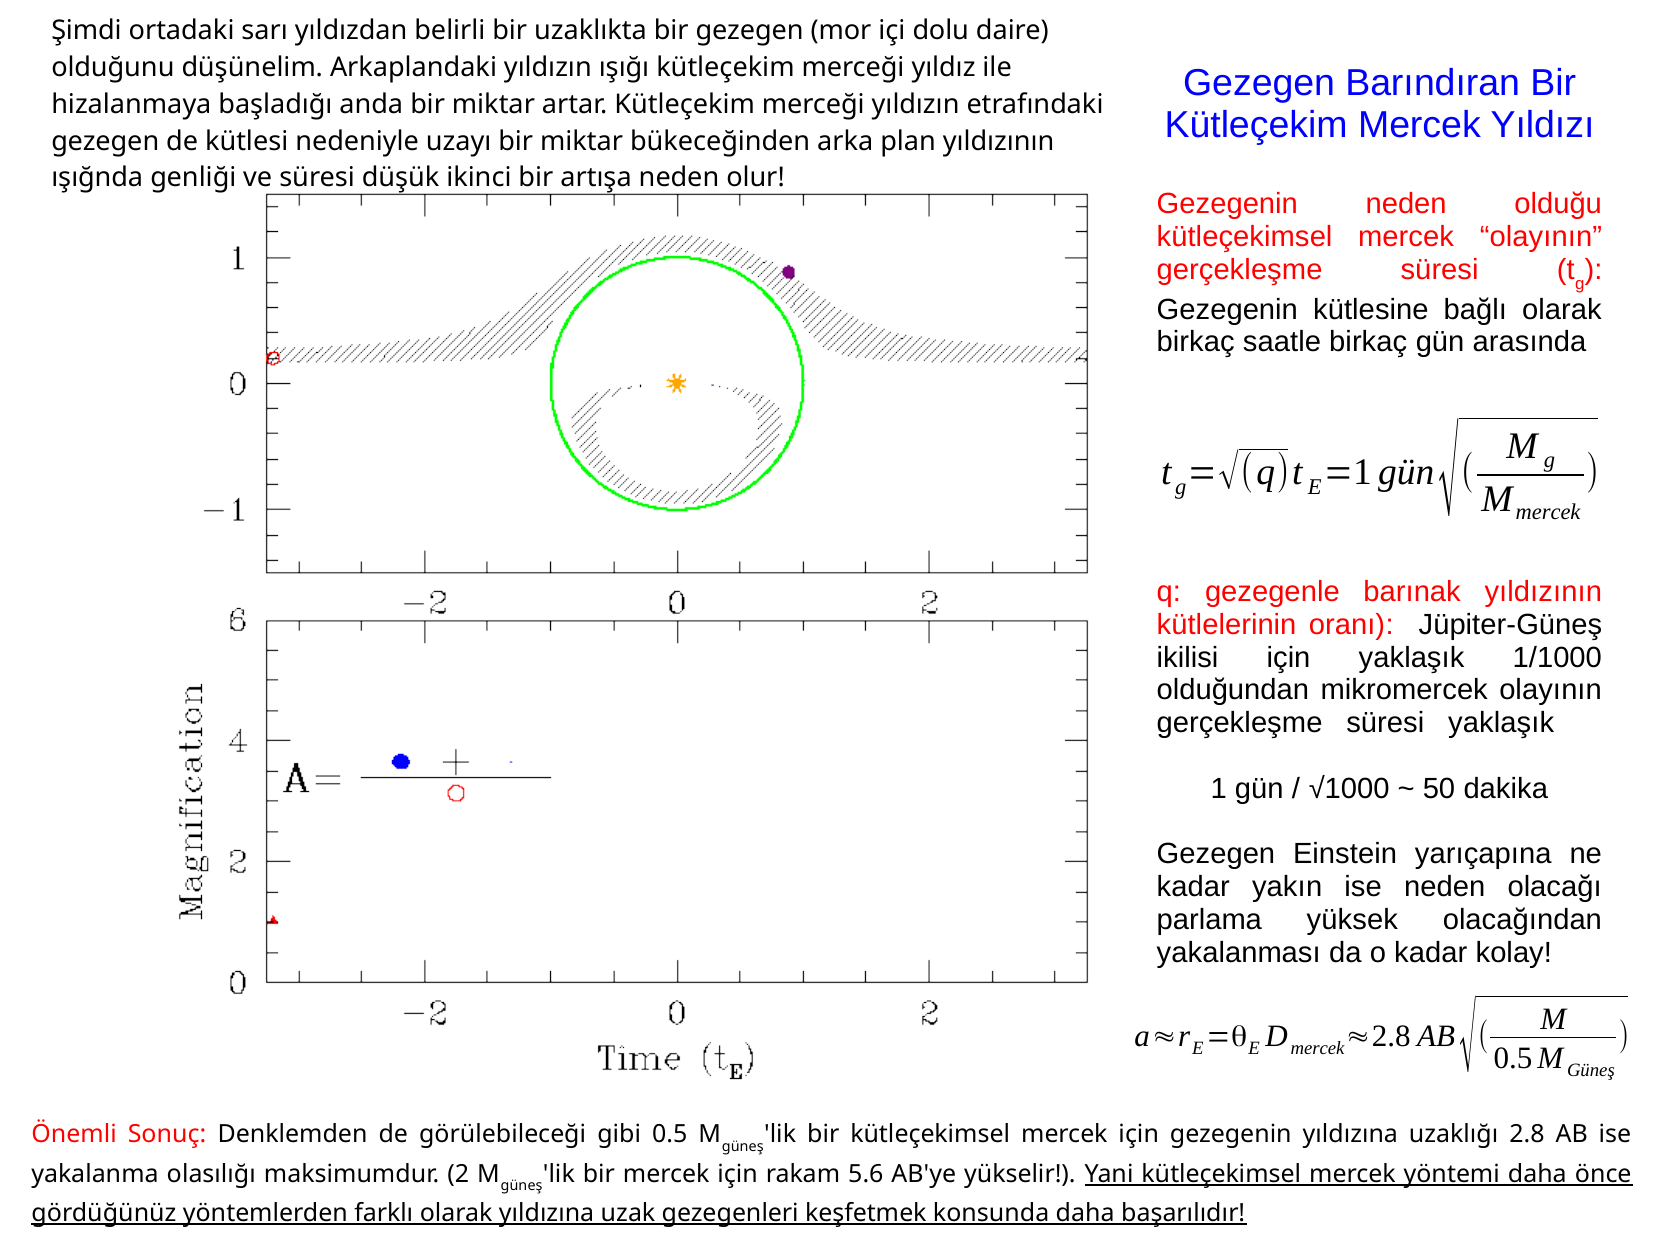

Şimdi ortadaki sarı yıldızdan belirli bir uzaklıkta bir gezegen (mor içi dolu daire) olduğunu düşünelim. Arkaplandaki yıldızın ışığı kütleçekim merceği yıldız ile hizalanmaya başladığı anda bir miktar artar. Kütleçekim merceği yıldızın etrafındaki gezegen de kütlesi nedeniyle uzayı bir miktar bükeceğinden arka plan yıldızının ışığnda genliği ve süresi düşük ikinci bir artışa neden olur!
Gezegen Barındıran Bir Kütleçekim Mercek Yıldızı
Gezegenin neden olduğu kütleçekimsel mercek “olayının” gerçekleşme süresi (tg): Gezegenin kütlesine bağlı olarak birkaç saatle birkaç gün arasında
q: gezegenle barınak yıldızının kütlelerinin oranı): Jüpiter-Güneş ikilisi için yaklaşık 1/1000 olduğundan mikromercek olayının gerçekleşme süresi yaklaşık
1 gün / √1000 ~ 50 dakika
Gezegen Einstein yarıçapına ne kadar yakın ise neden olacağı parlama yüksek olacağından yakalanması da o kadar kolay!
Önemli Sonuç: Denklemden de görülebileceği gibi 0.5 Mgüneş'lik bir kütleçekimsel mercek için gezegenin yıldızına uzaklığı 2.8 AB ise yakalanma olasılığı maksimumdur. (2 Mgüneş'lik bir mercek için rakam 5.6 AB'ye yükselir!). Yani kütleçekimsel mercek yöntemi daha önce gördüğünüz yöntemlerden farklı olarak yıldızına uzak gezegenleri keşfetmek konsunda daha başarılıdır!